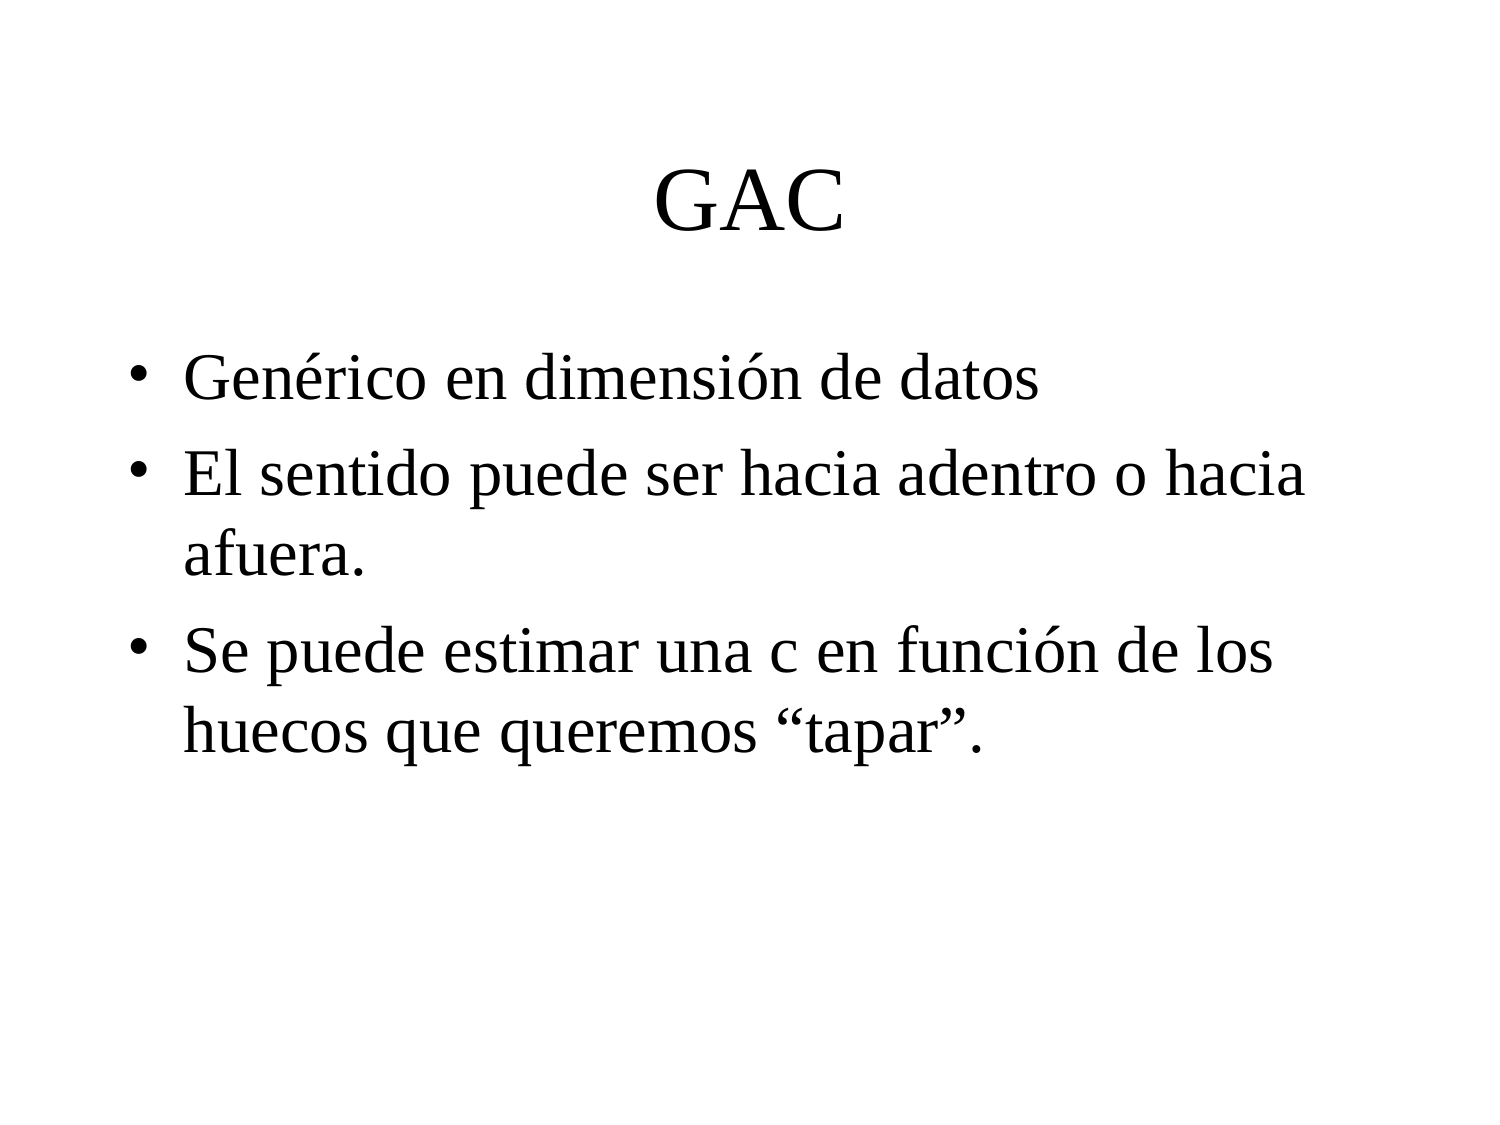

GAC
Genérico en dimensión de datos
El sentido puede ser hacia adentro o hacia afuera.
Se puede estimar una c en función de los huecos que queremos “tapar”.